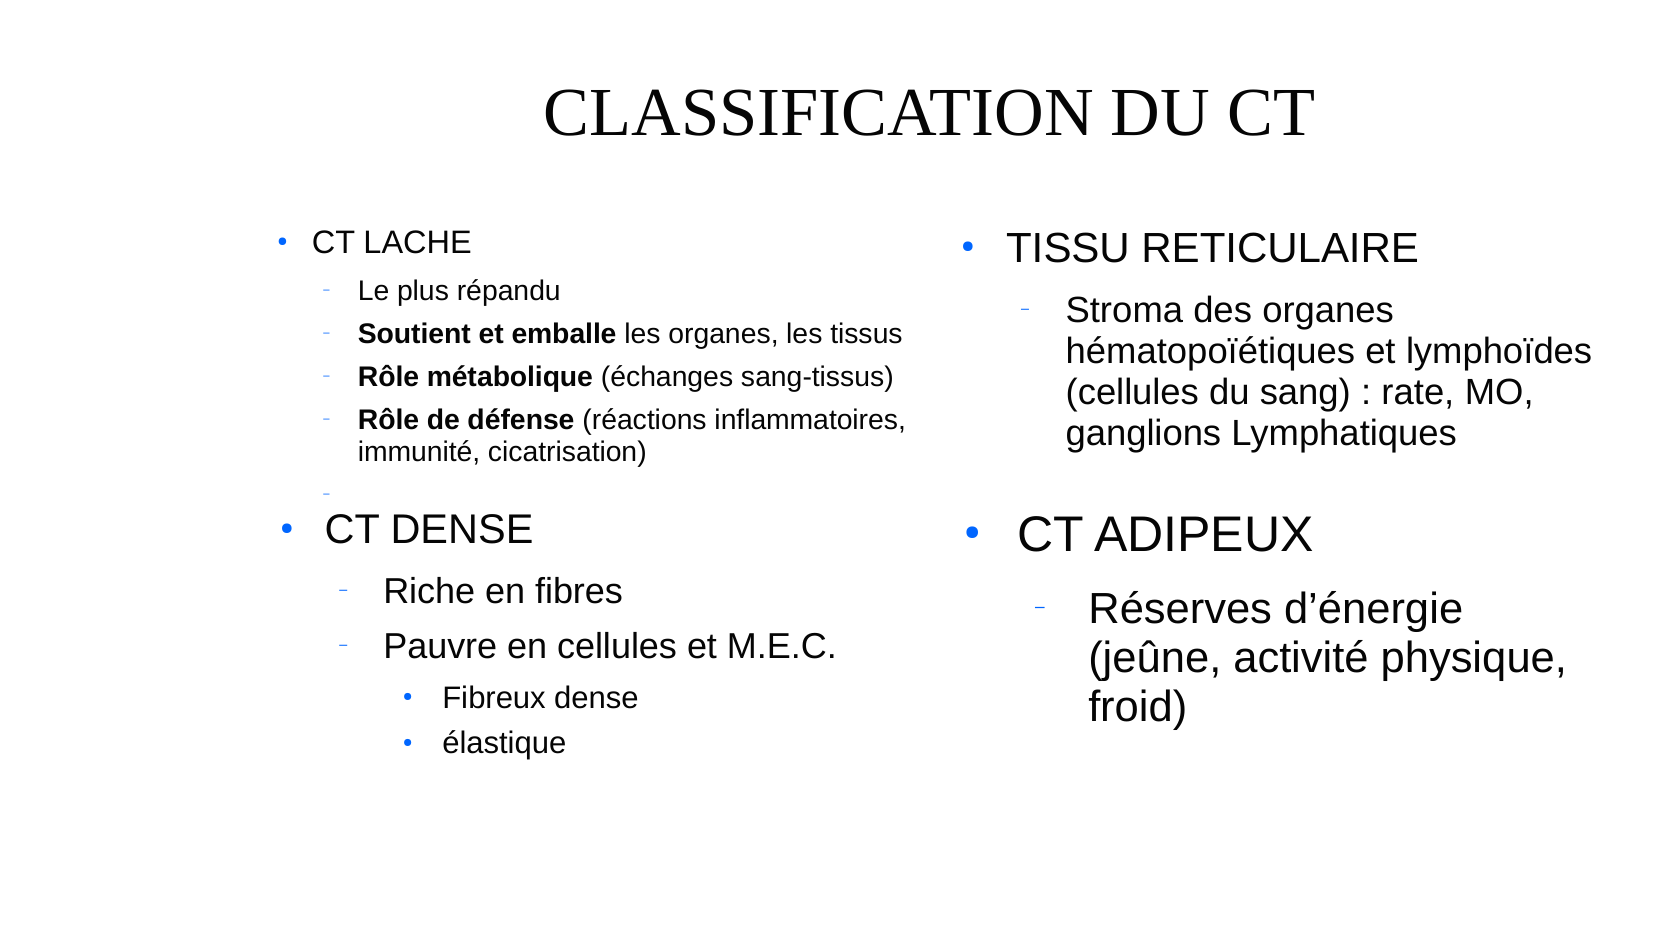

# CLASSIFICATION DU CT
CT LACHE
Le plus répandu
Soutient et emballe les organes, les tissus
Rôle métabolique (échanges sang-tissus)
Rôle de défense (réactions inflammatoires, immunité, cicatrisation)
TISSU RETICULAIRE
Stroma des organes hématopoïétiques et lymphoïdes (cellules du sang) : rate, MO, ganglions Lymphatiques
CT DENSE
Riche en fibres
Pauvre en cellules et M.E.C.
Fibreux dense
élastique
CT ADIPEUX
Réserves d’énergie (jeûne, activité physique, froid)
Le tissu conjonctif, par Nicolas Truffart, Ecole Française d'Ashtanga Yoga
9